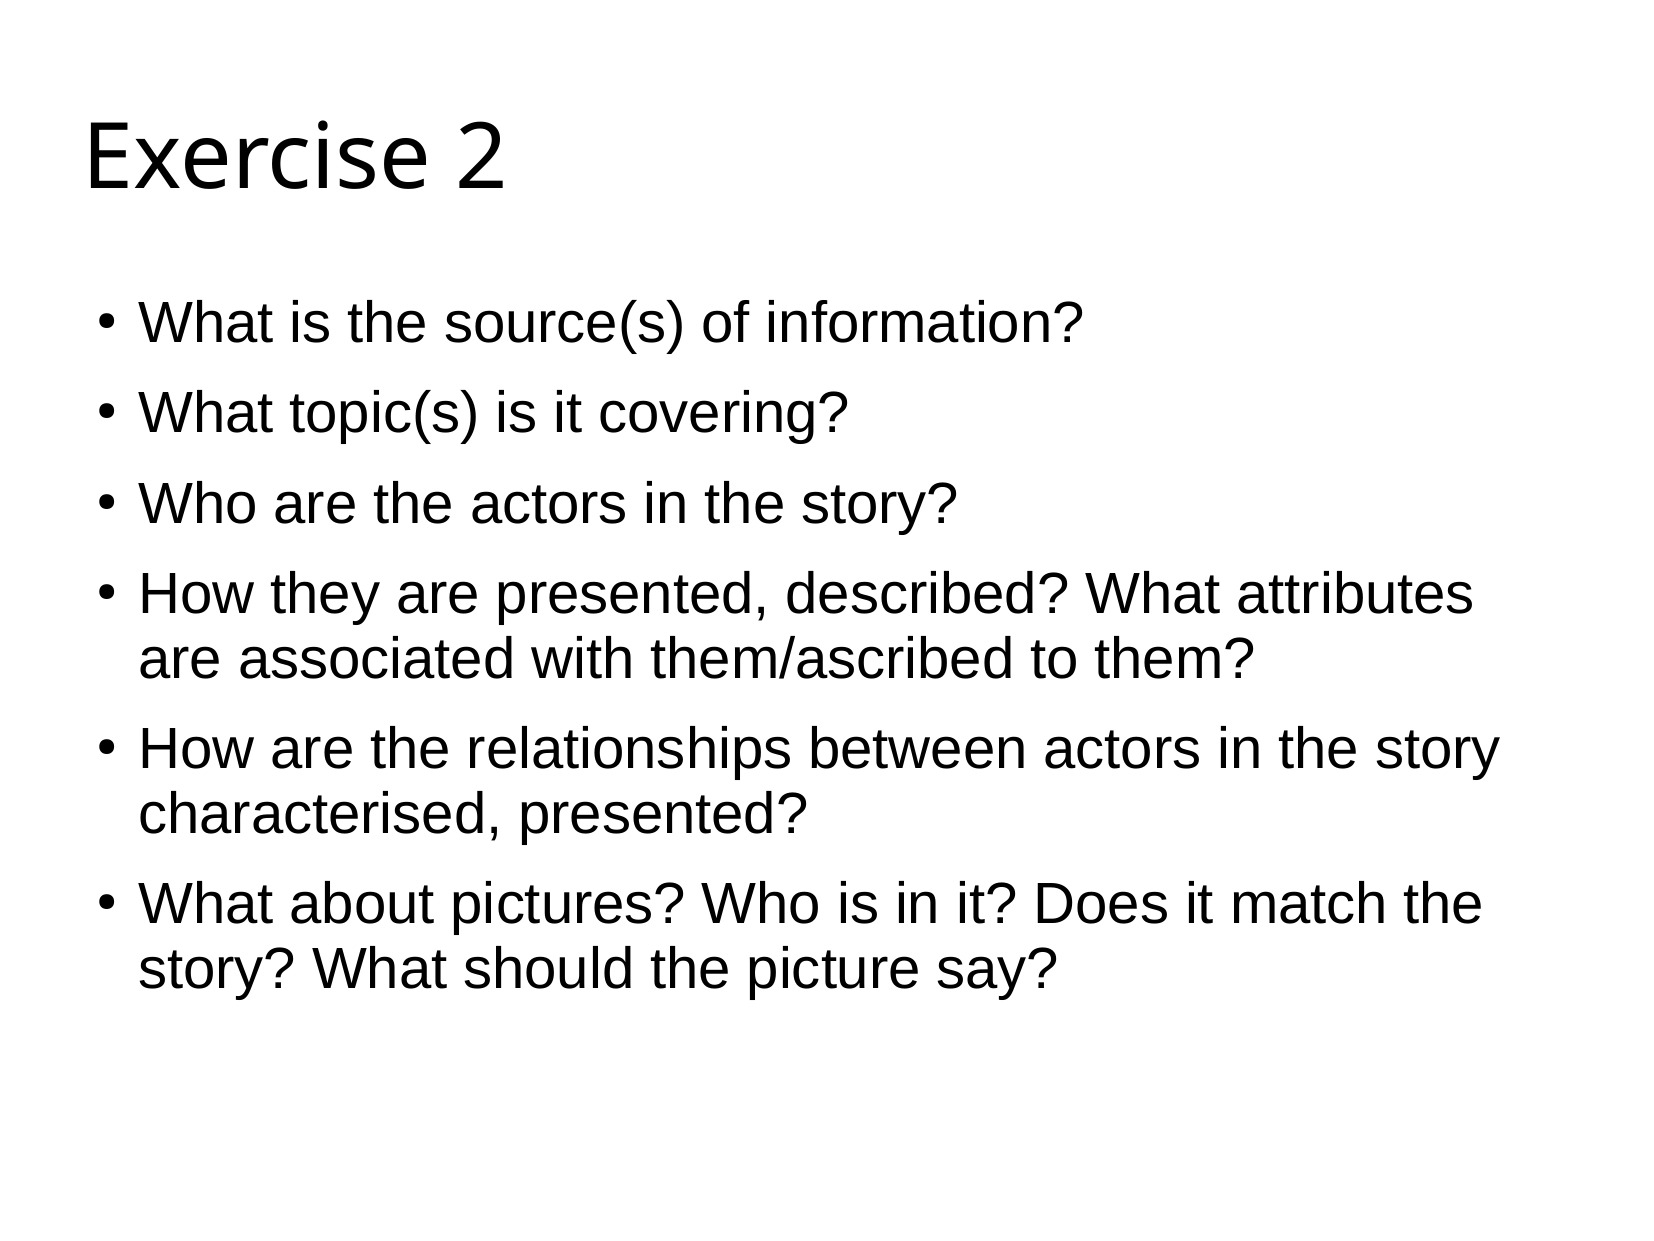

# Exercise 2
What is the source(s) of information?
What topic(s) is it covering?
Who are the actors in the story?
How they are presented, described? What attributes are associated with them/ascribed to them?
How are the relationships between actors in the story characterised, presented?
What about pictures? Who is in it? Does it match the story? What should the picture say?